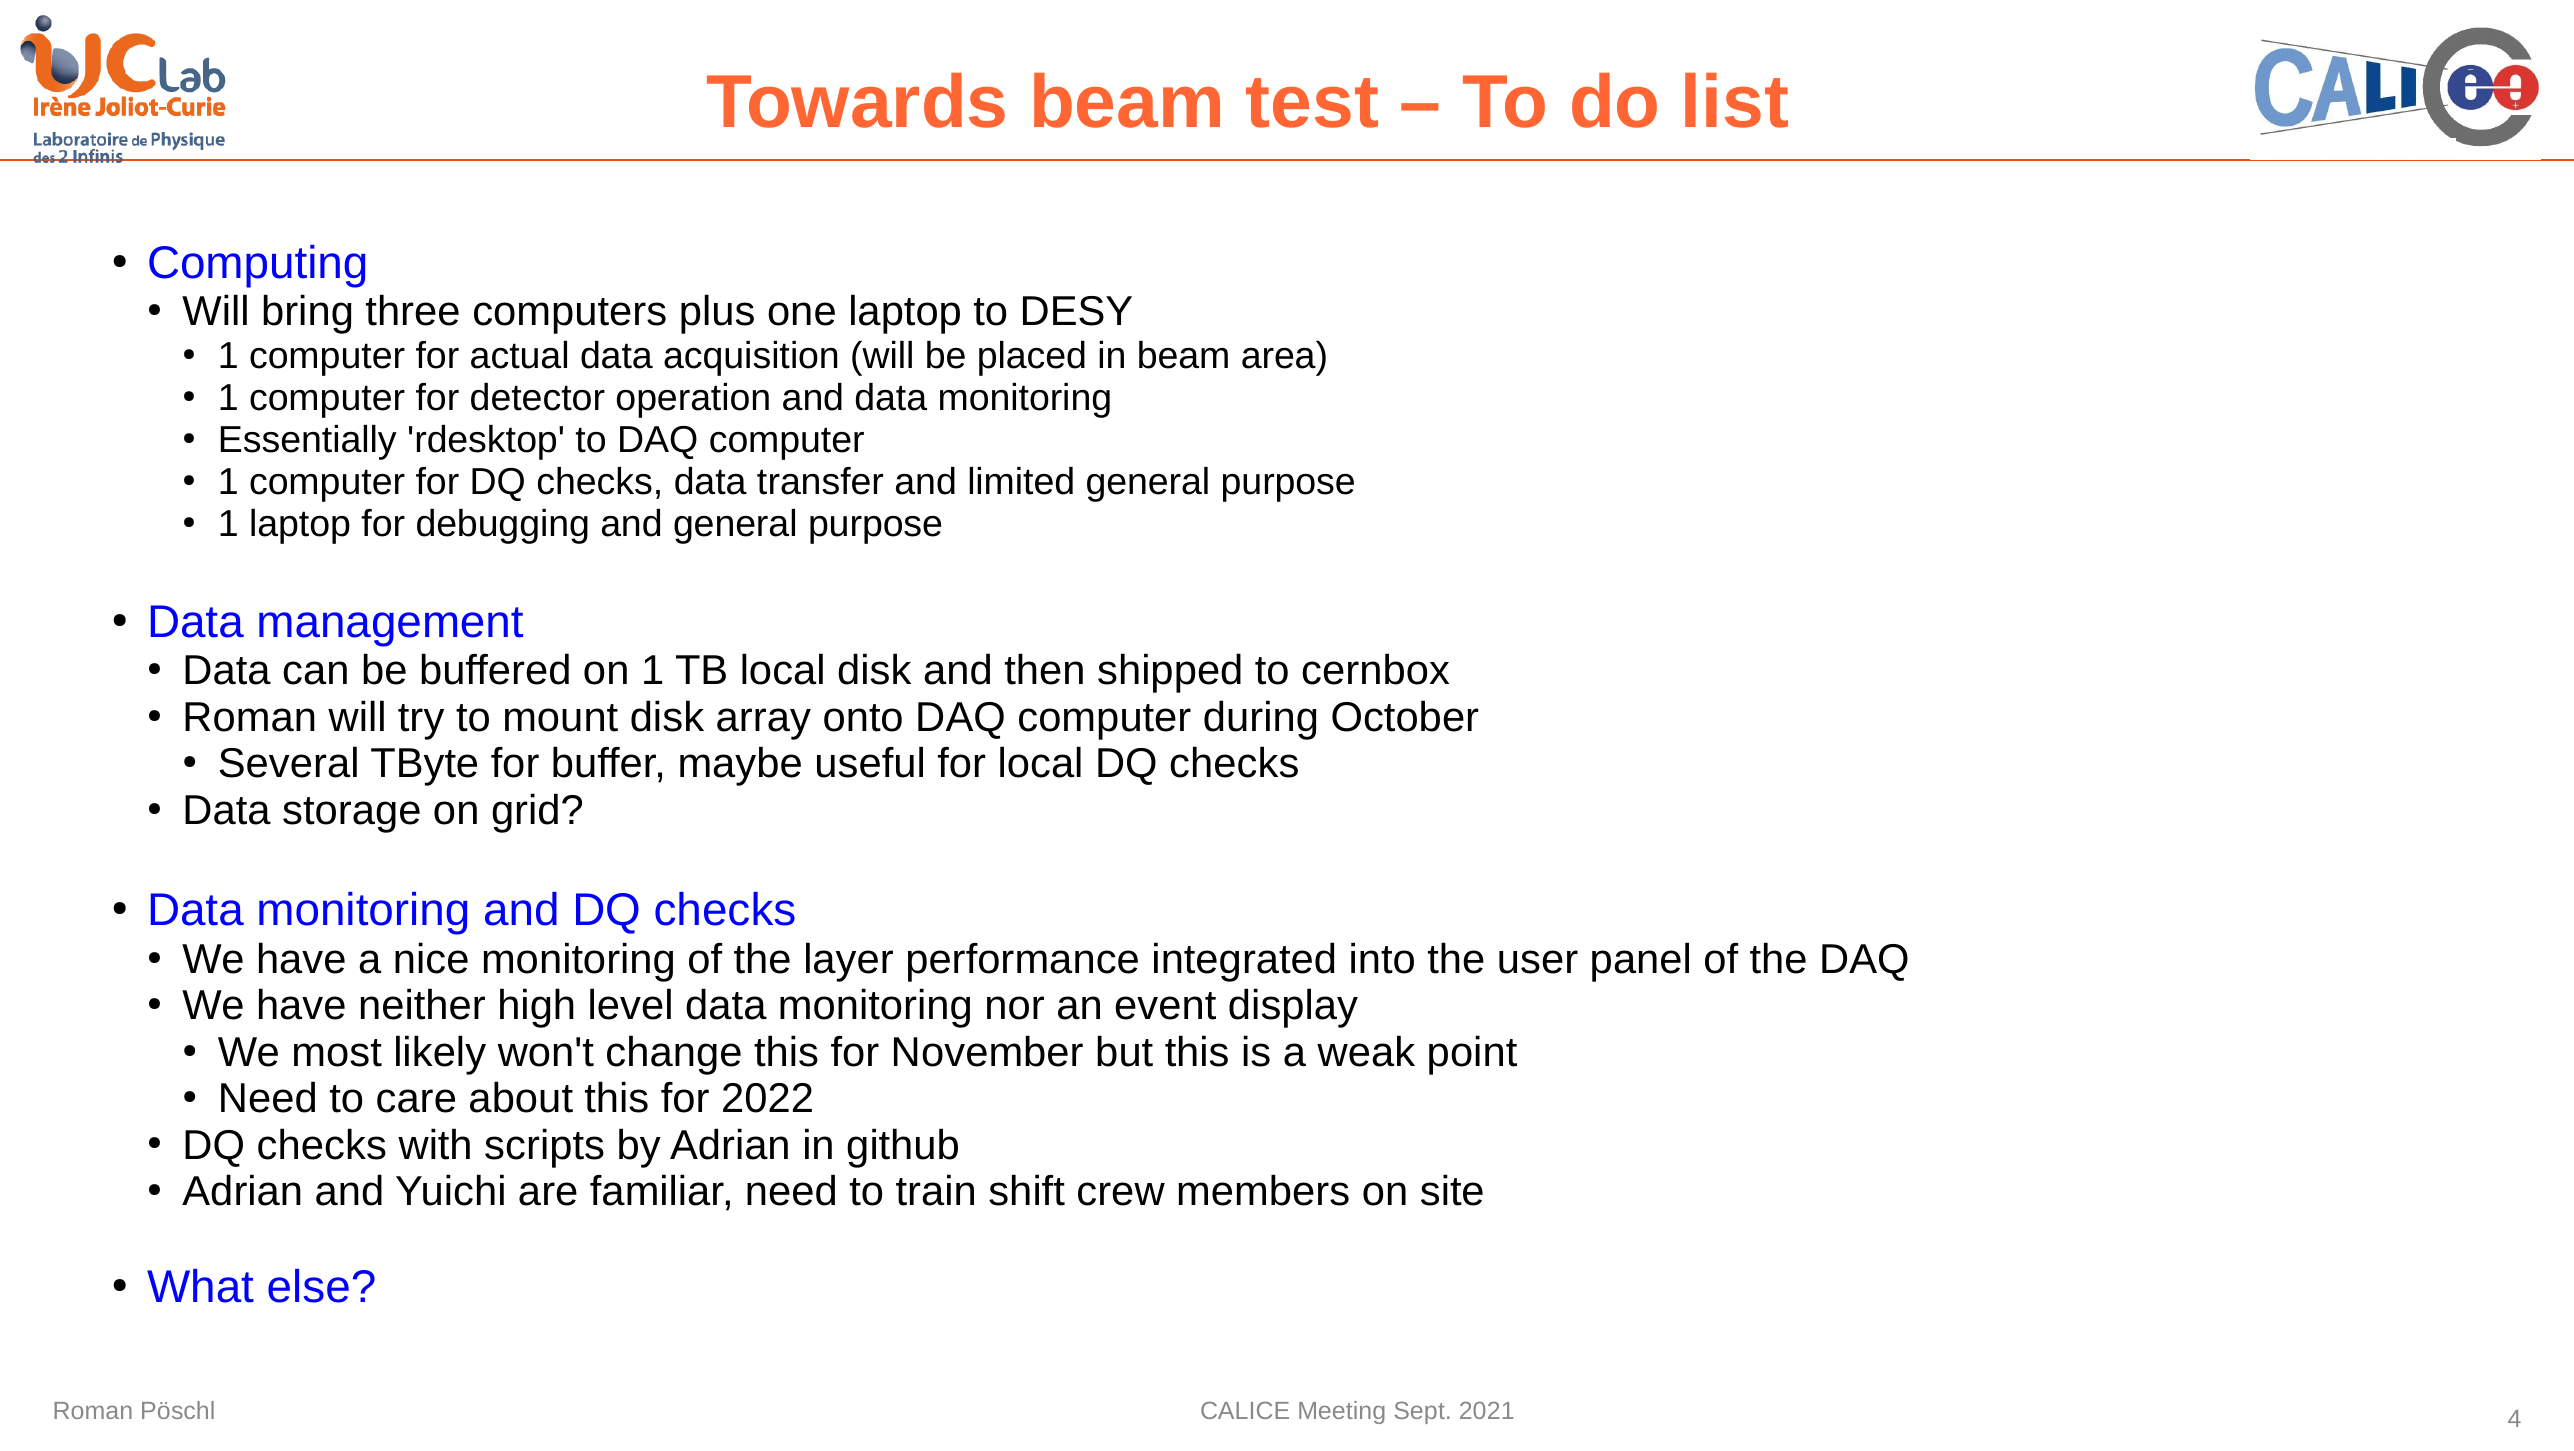

# Towards beam test – To do list
Computing
Will bring three computers plus one laptop to DESY
1 computer for actual data acquisition (will be placed in beam area)
1 computer for detector operation and data monitoring
Essentially 'rdesktop' to DAQ computer
1 computer for DQ checks, data transfer and limited general purpose
1 laptop for debugging and general purpose
Data management
Data can be buffered on 1 TB local disk and then shipped to cernbox
Roman will try to mount disk array onto DAQ computer during October
Several TByte for buffer, maybe useful for local DQ checks
Data storage on grid?
Data monitoring and DQ checks
We have a nice monitoring of the layer performance integrated into the user panel of the DAQ
We have neither high level data monitoring nor an event display
We most likely won't change this for November but this is a weak point
Need to care about this for 2022
DQ checks with scripts by Adrian in github
Adrian and Yuichi are familiar, need to train shift crew members on site
What else?